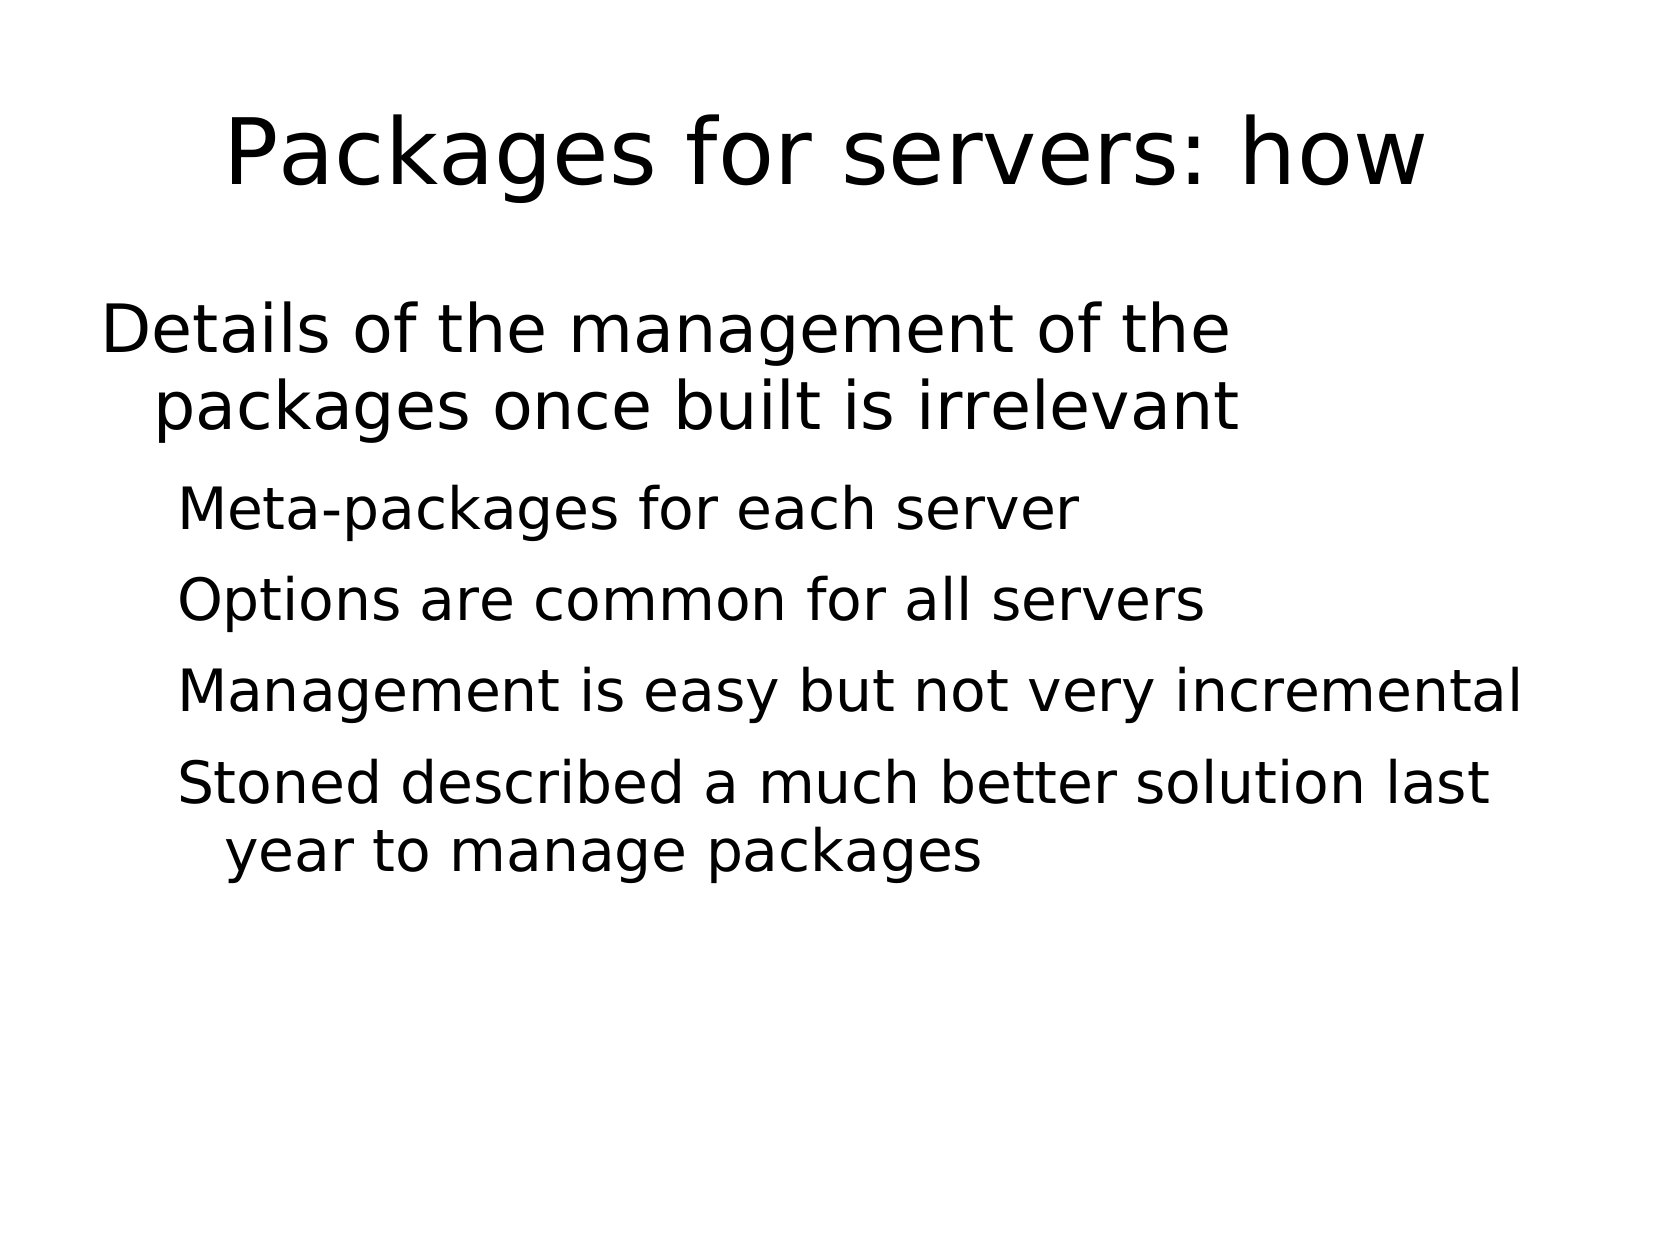

# Packages for servers: how
Details of the management of the packages once built is irrelevant
Meta-packages for each server
Options are common for all servers
Management is easy but not very incremental
Stoned described a much better solution last year to manage packages